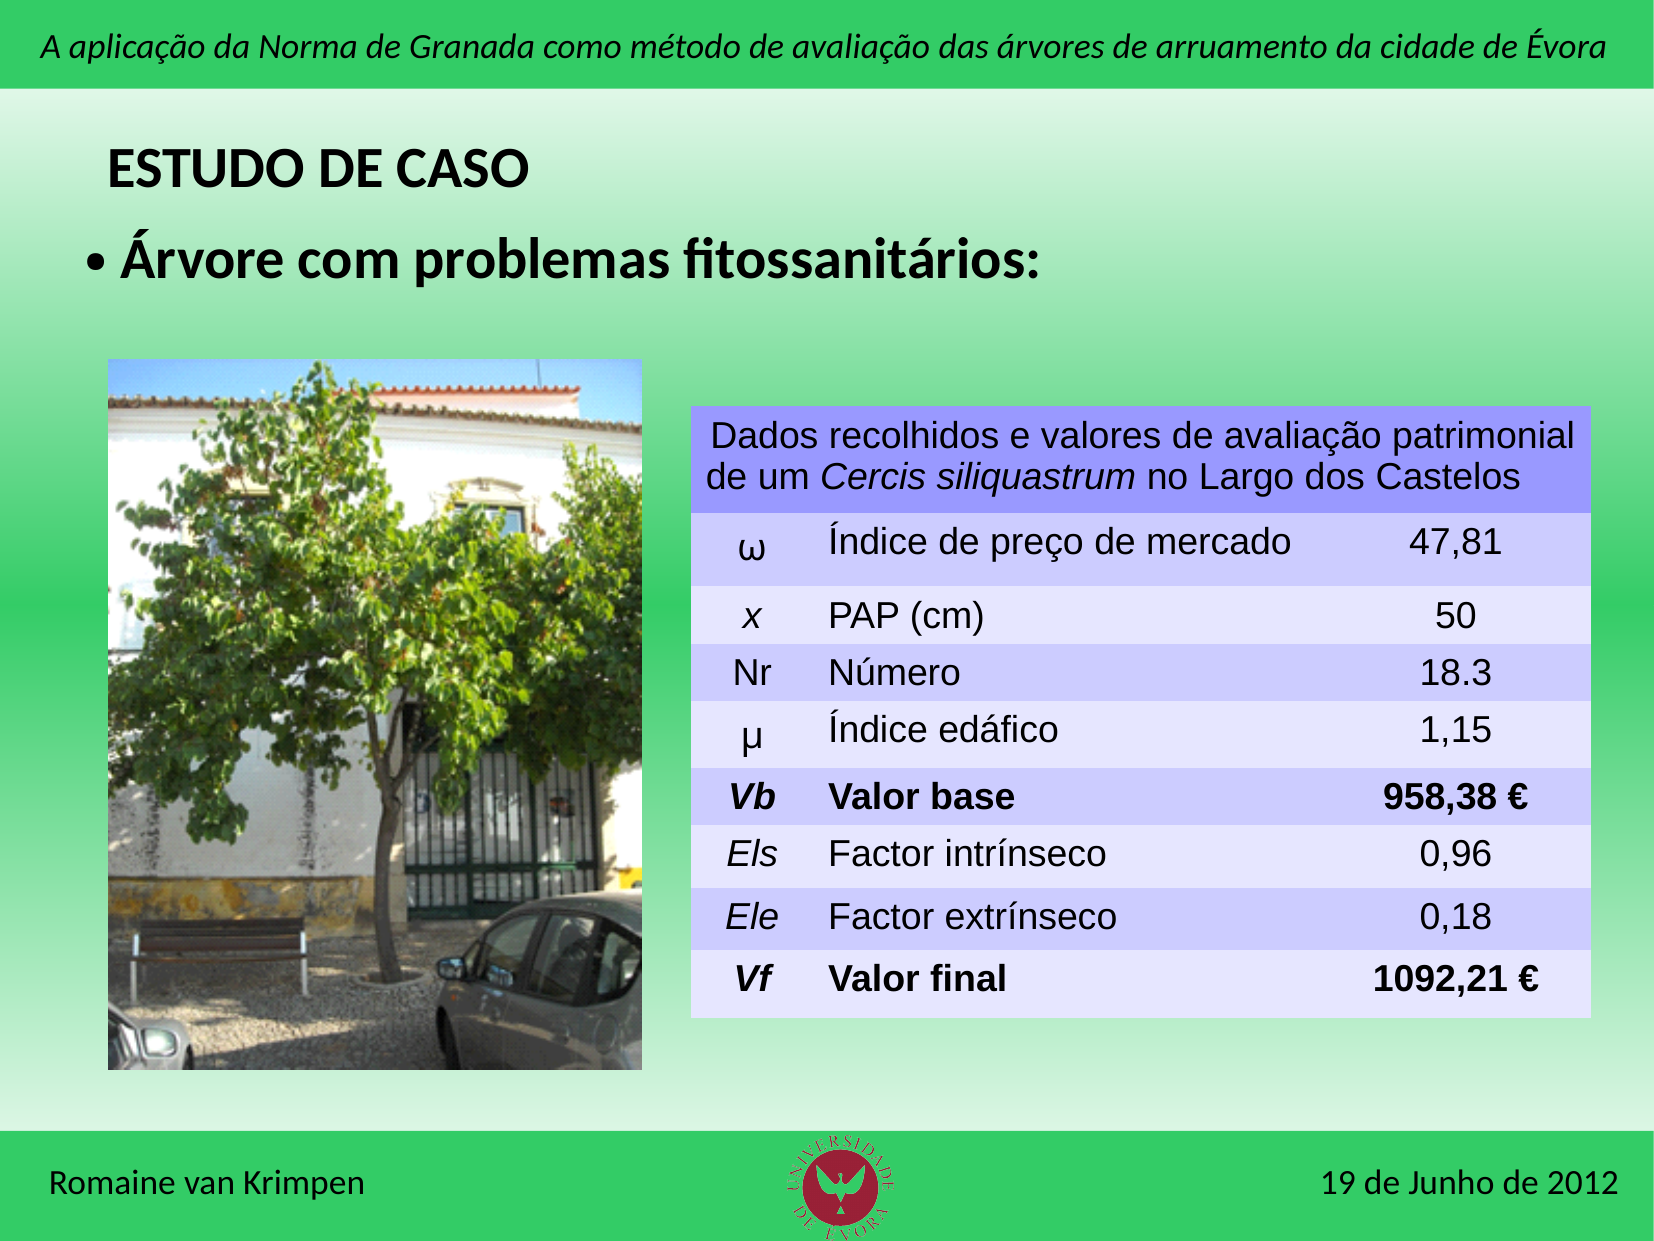

ESTUDO DE CASO
 Árvore com problemas fitossanitários:
| Dados recolhidos e valores de avaliação patrimonial de um Cercis siliquastrum no Largo dos Castelos | | |
| --- | --- | --- |
| ω | Índice de preço de mercado | 47,81 |
| x | PAP (cm) | 50 |
| Nr | Número | 18.3 |
| μ | Índice edáfico | 1,15 |
| Vb | Valor base | 958,38 € |
| Els | Factor intrínseco | 0,96 |
| Ele | Factor extrínseco | 0,18 |
| Vf | Valor final | 1092,21 € |